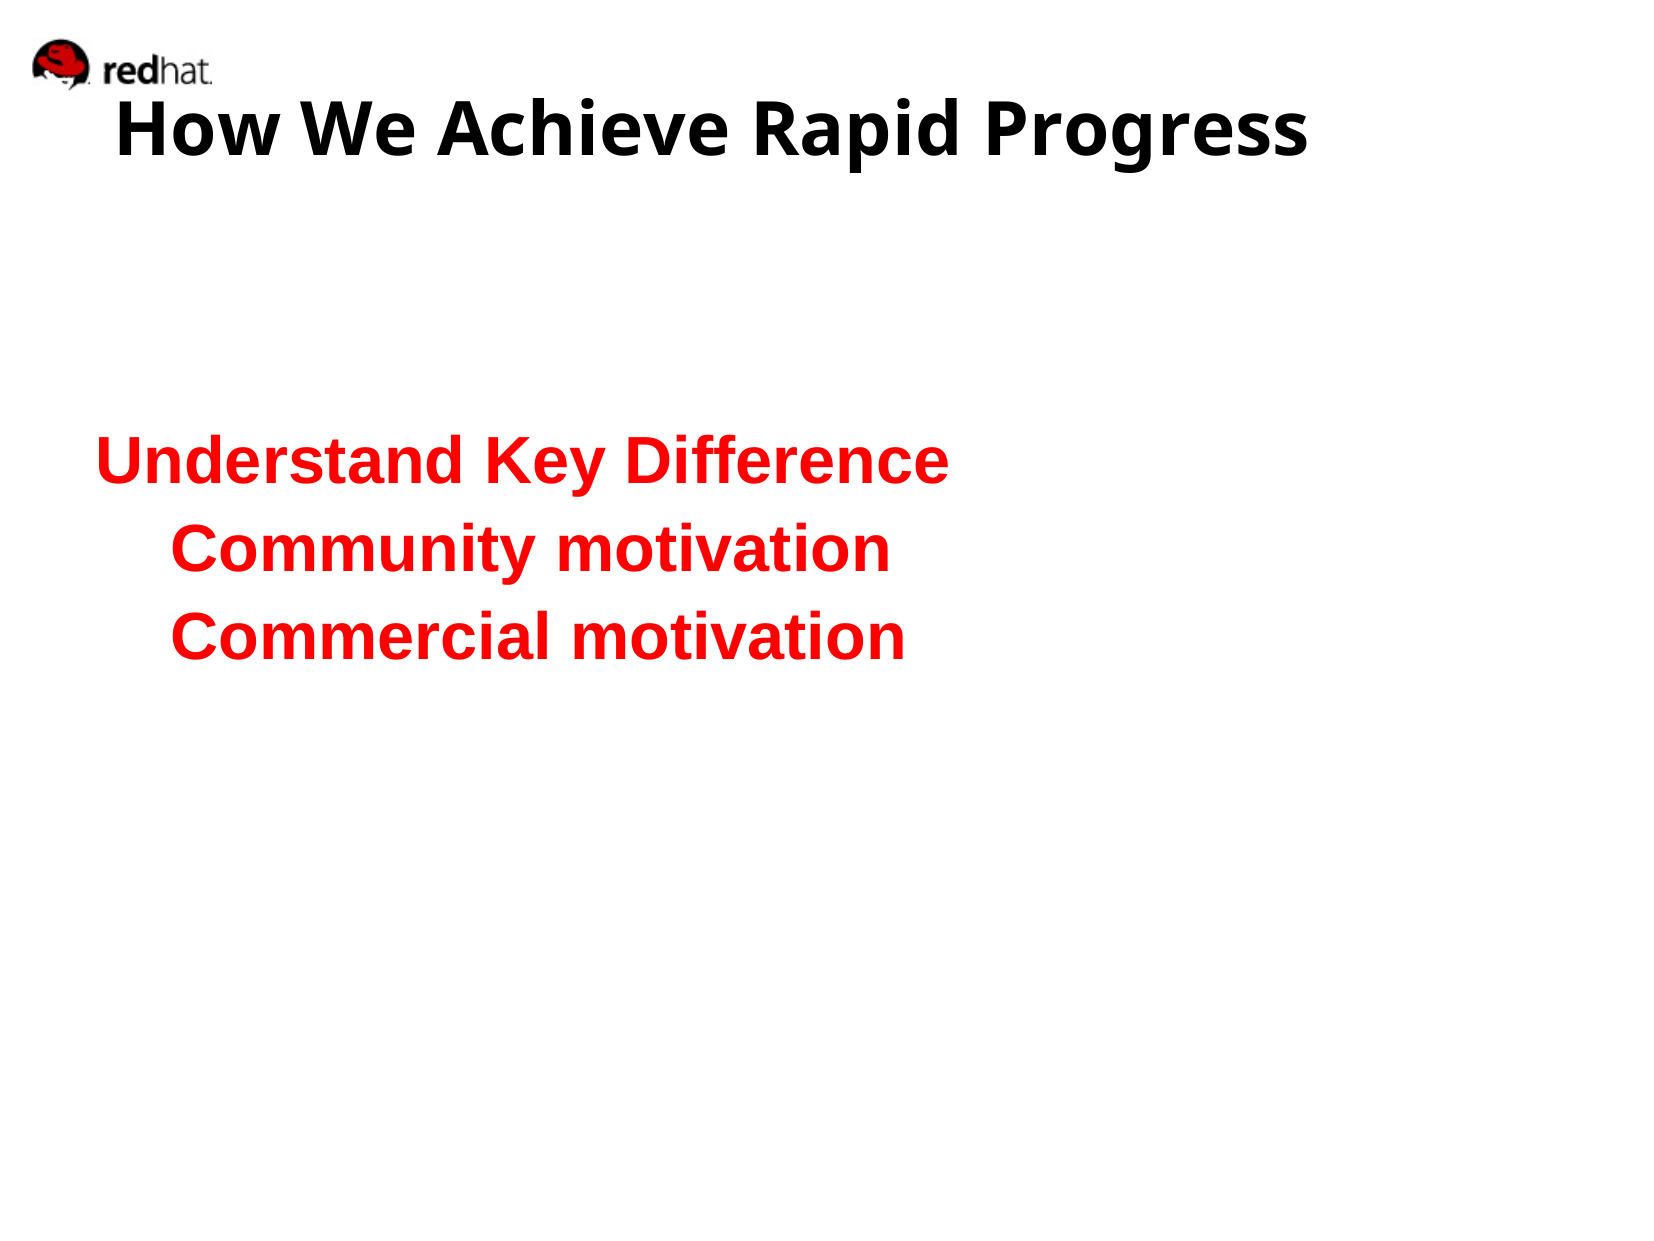

# How We Achieve Rapid Progress
Understand Key Difference
Community motivation
Commercial motivation